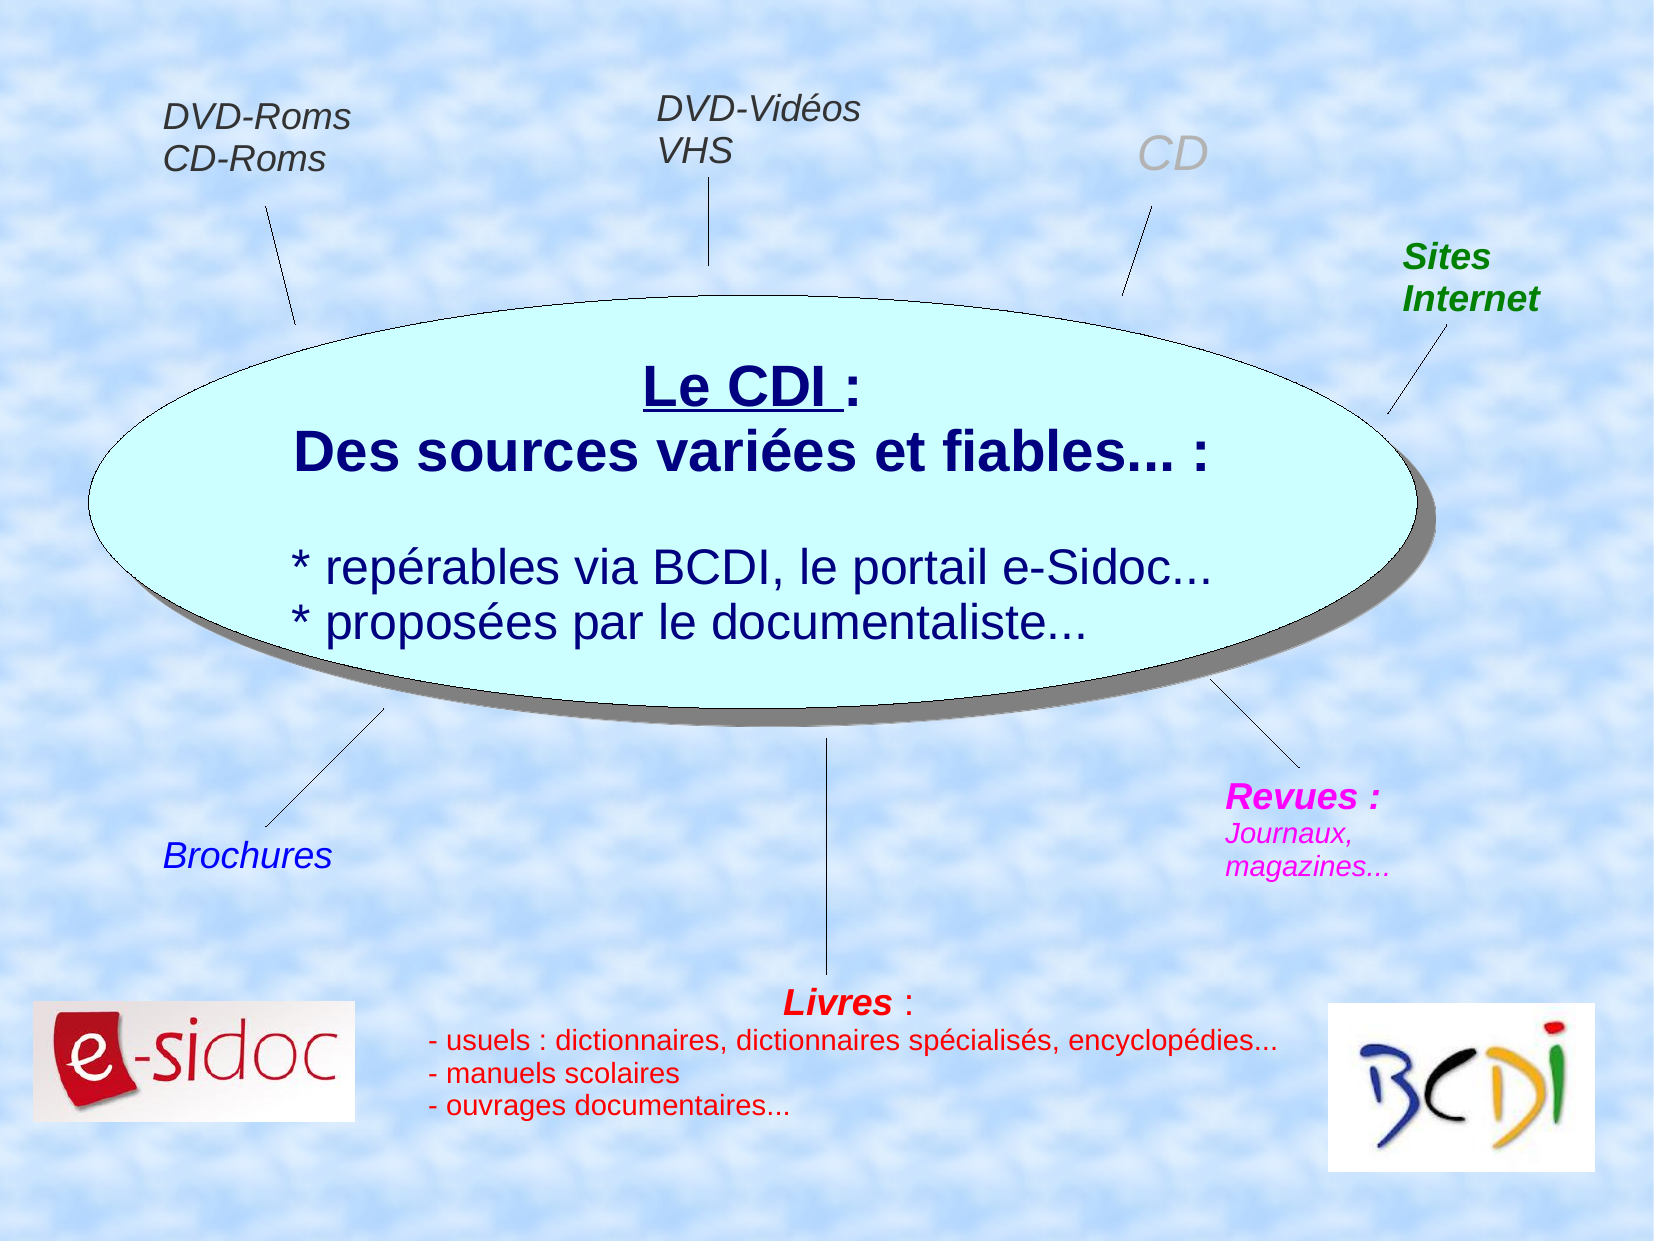

DVD-Vidéos
VHS
DVD-Roms
CD-Roms
CD
Sites
Internet
Le CDI :
Des sources variées et fiables... :
* repérables via BCDI, le portail e-Sidoc...
* proposées par le documentaliste...
Revues :
Journaux, magazines...
Brochures
Livres :
- usuels : dictionnaires, dictionnaires spécialisés, encyclopédies...
- manuels scolaires
- ouvrages documentaires...